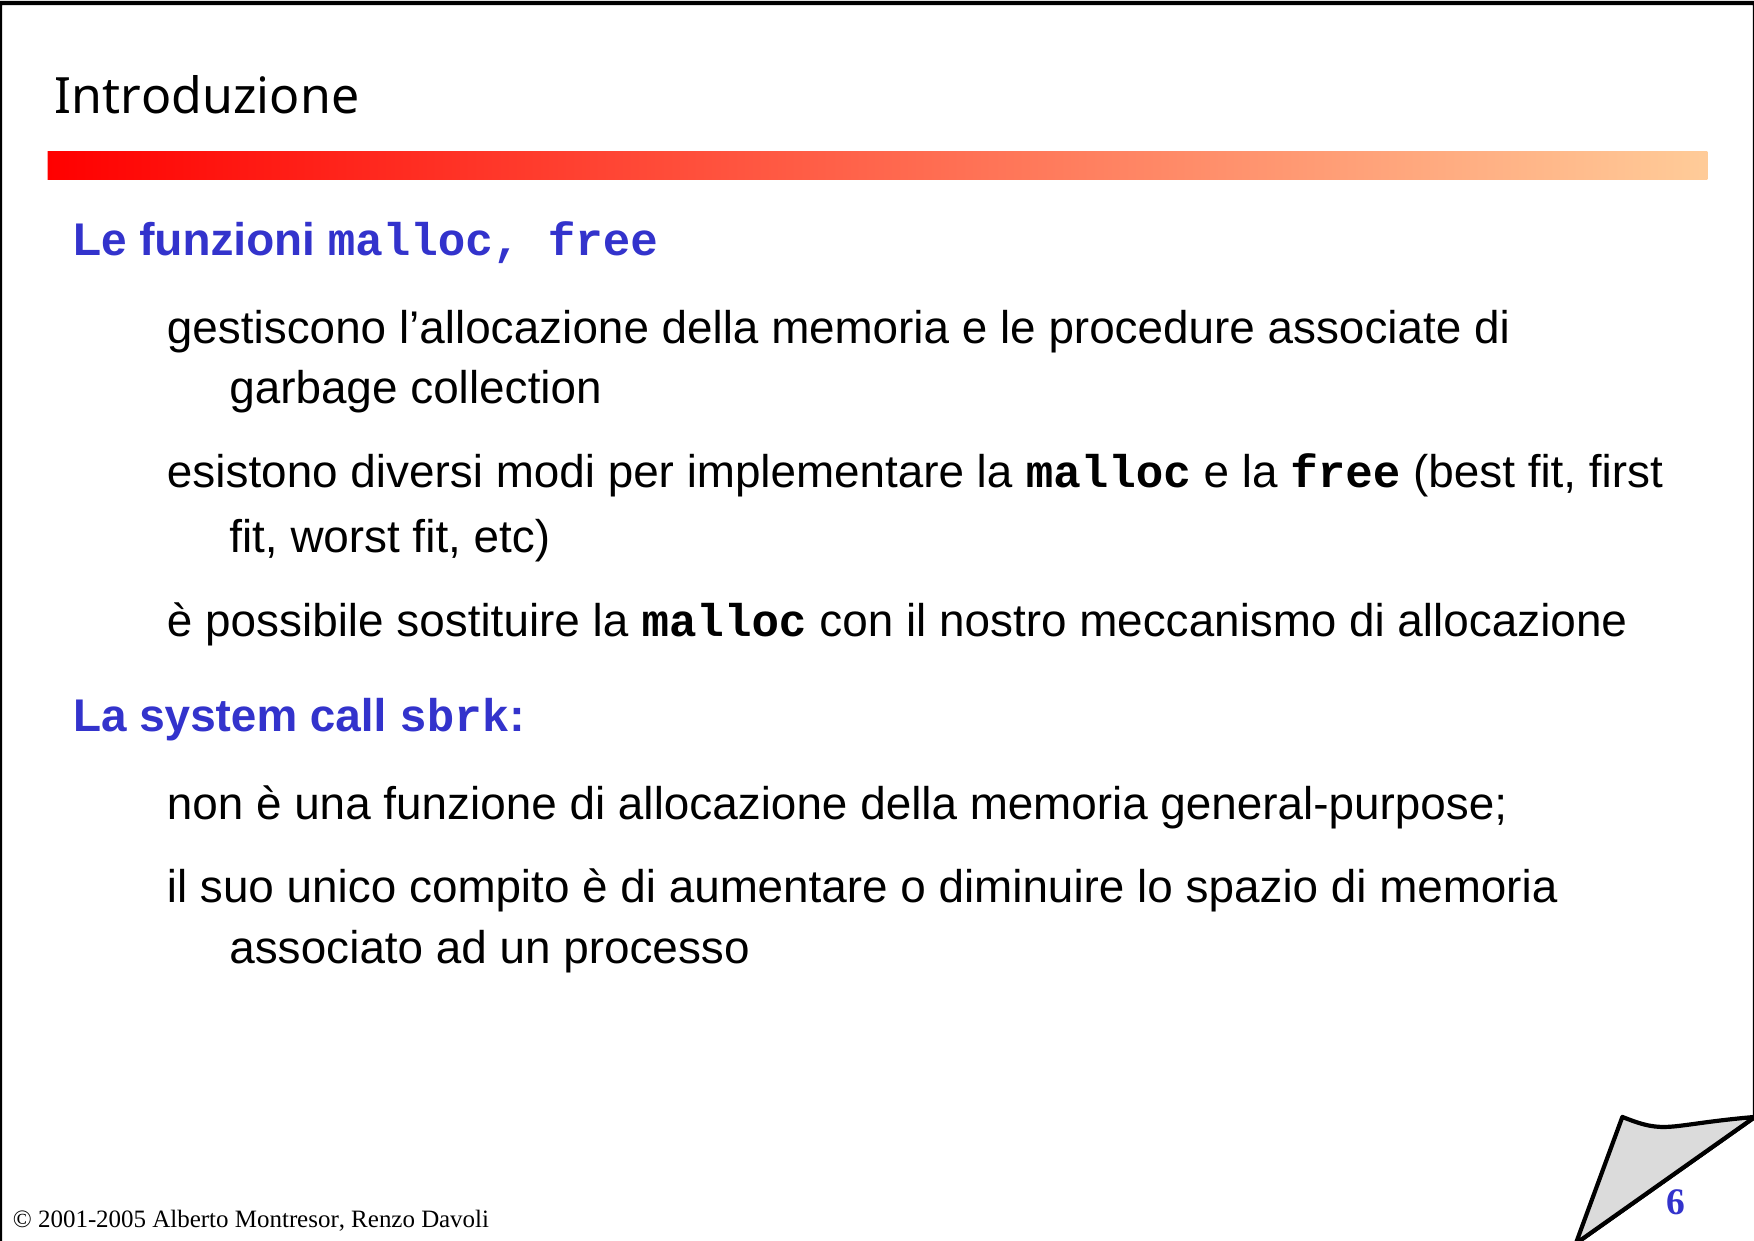

# Introduzione
Le funzioni malloc, free
gestiscono l’allocazione della memoria e le procedure associate di garbage collection
esistono diversi modi per implementare la malloc e la free (best fit, first fit, worst fit, etc)
è possibile sostituire la malloc con il nostro meccanismo di allocazione
La system call sbrk:
non è una funzione di allocazione della memoria general-purpose;
il suo unico compito è di aumentare o diminuire lo spazio di memoria associato ad un processo